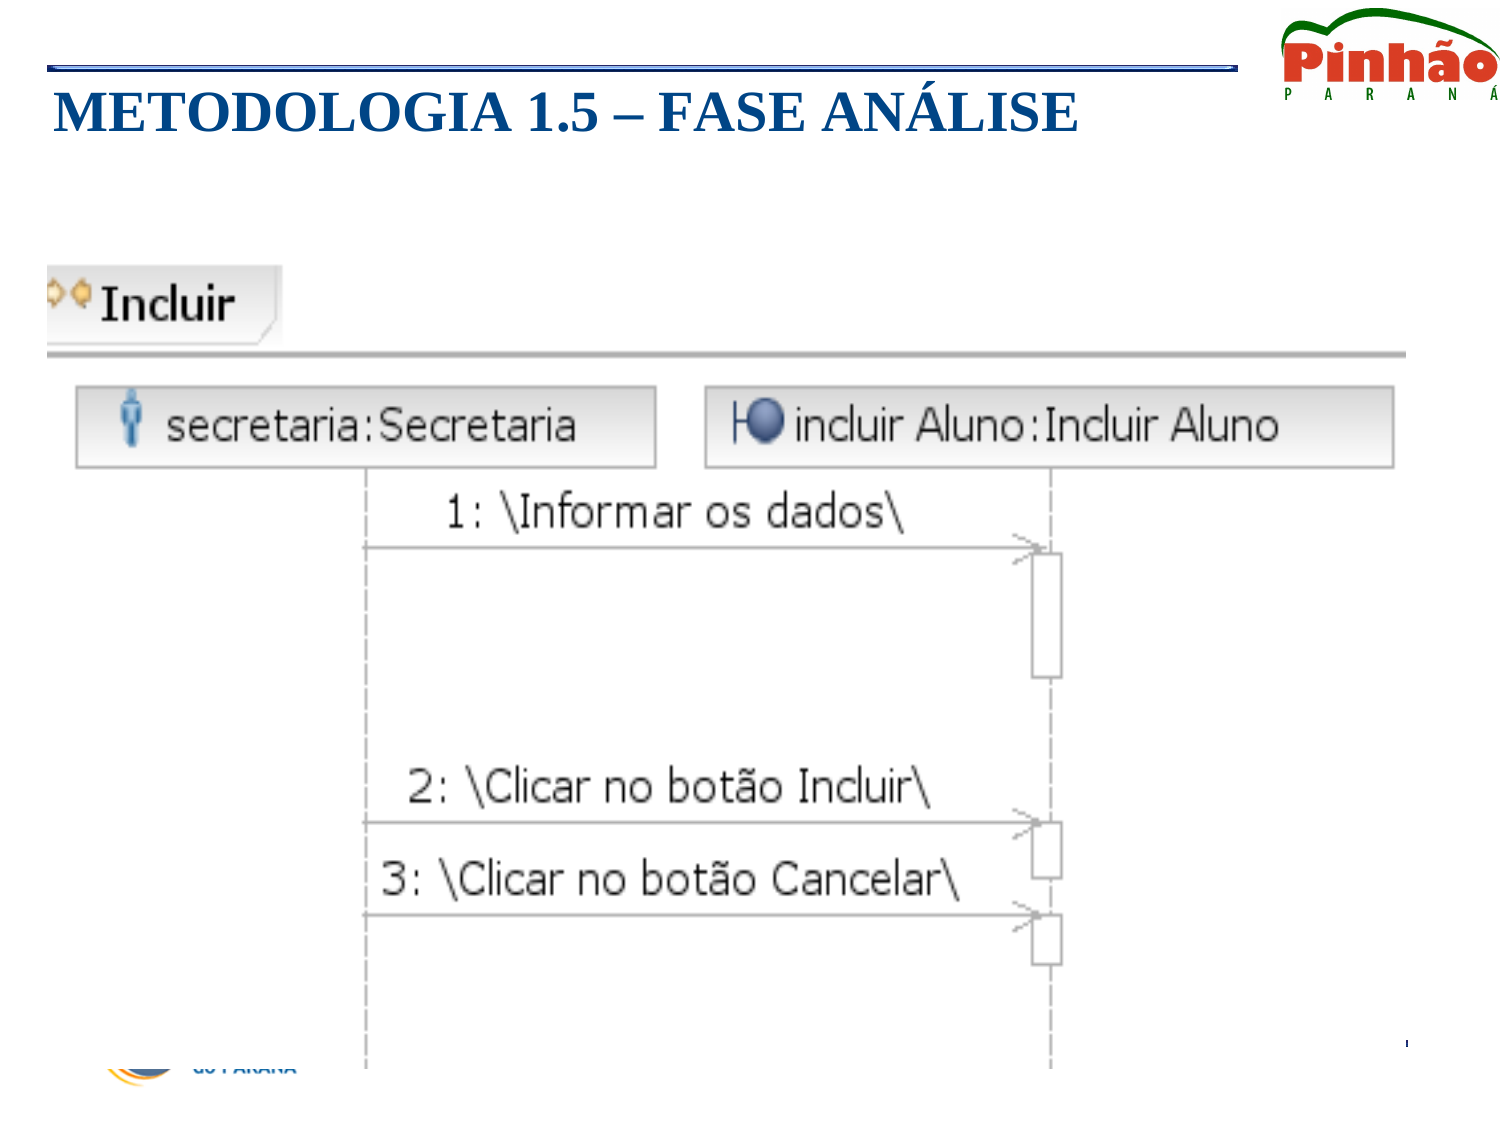

METODOLOGIA 1.5 – FASE ANÁLISE
Caso de Uso Manter Aluno
Sequência